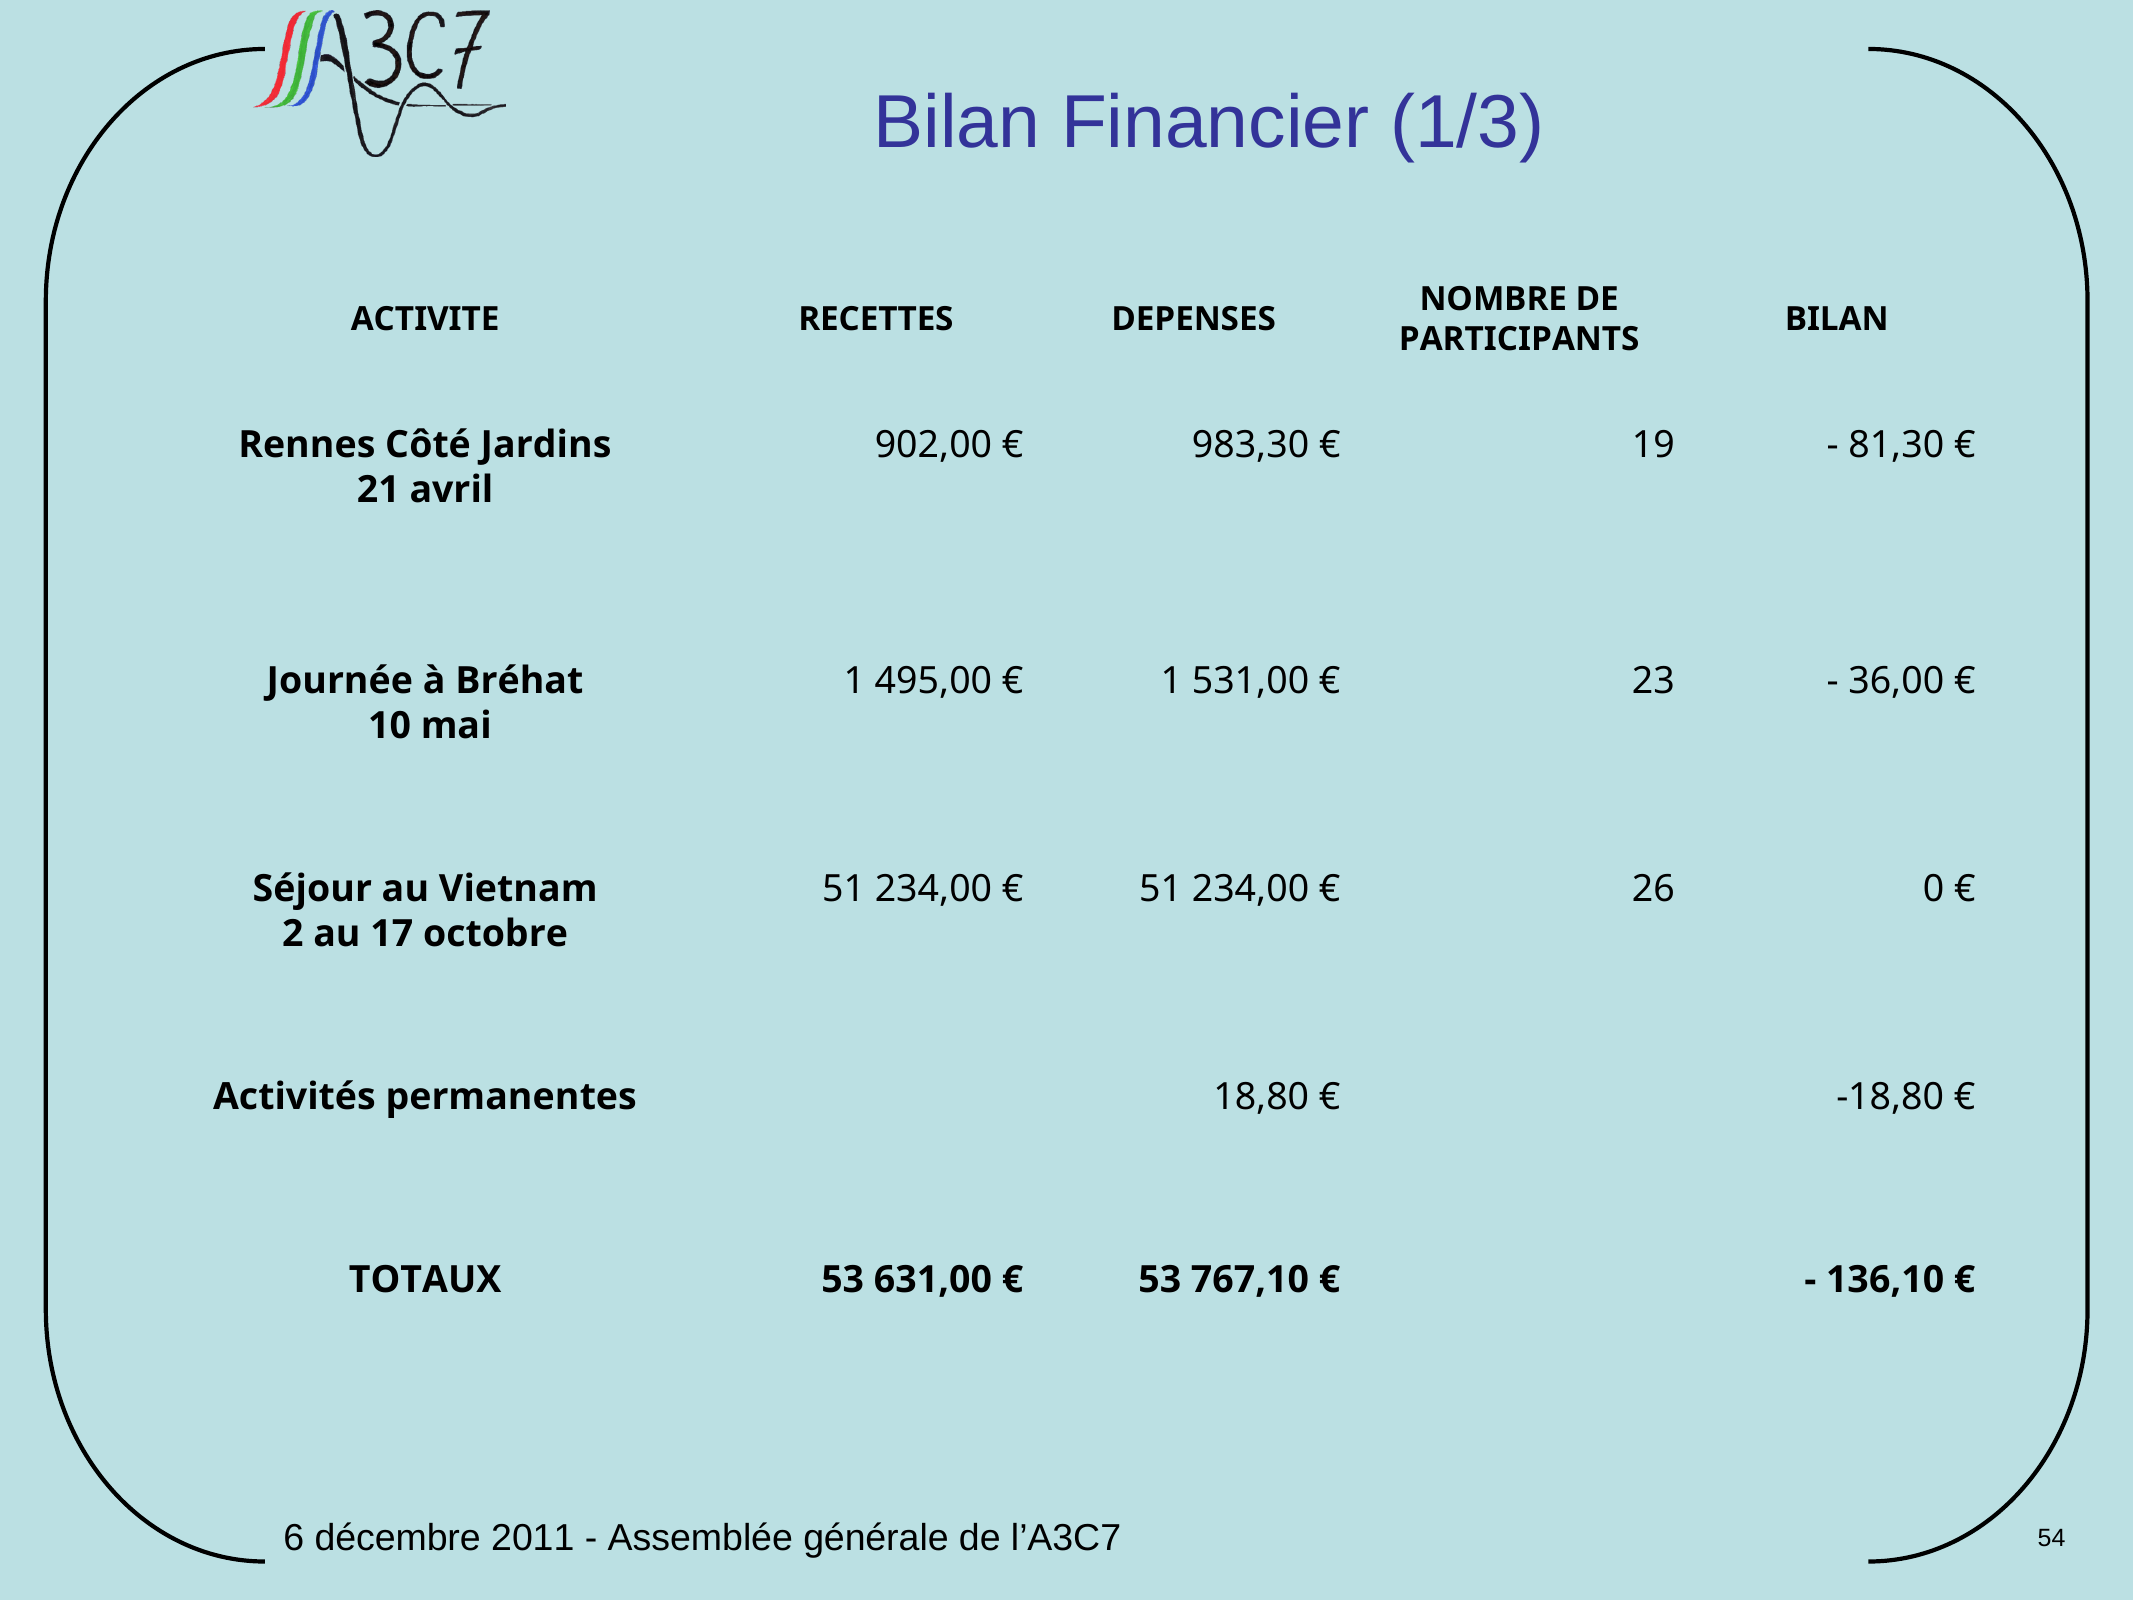

# Bilan Financier (1/3)
| ACTIVITE | RECETTES | DEPENSES | NOMBRE DE PARTICIPANTS | BILAN |
| --- | --- | --- | --- | --- |
| Rennes Côté Jardins 21 avril | 902,00 € | 983,30 € | 19 | - 81,30 € |
| Journée à Bréhat 10 mai | 1 495,00 € | 1 531,00 € | 23 | - 36,00 € |
| Séjour au Vietnam 2 au 17 octobre | 51 234,00 € | 51 234,00 € | 26 | 0 € |
| Activités permanentes | | 18,80 € | | -18,80 € |
| TOTAUX | 53 631,00 € | 53 767,10 € | | - 136,10 € |
6 décembre 2011 - Assemblée générale de l’A3C7
54